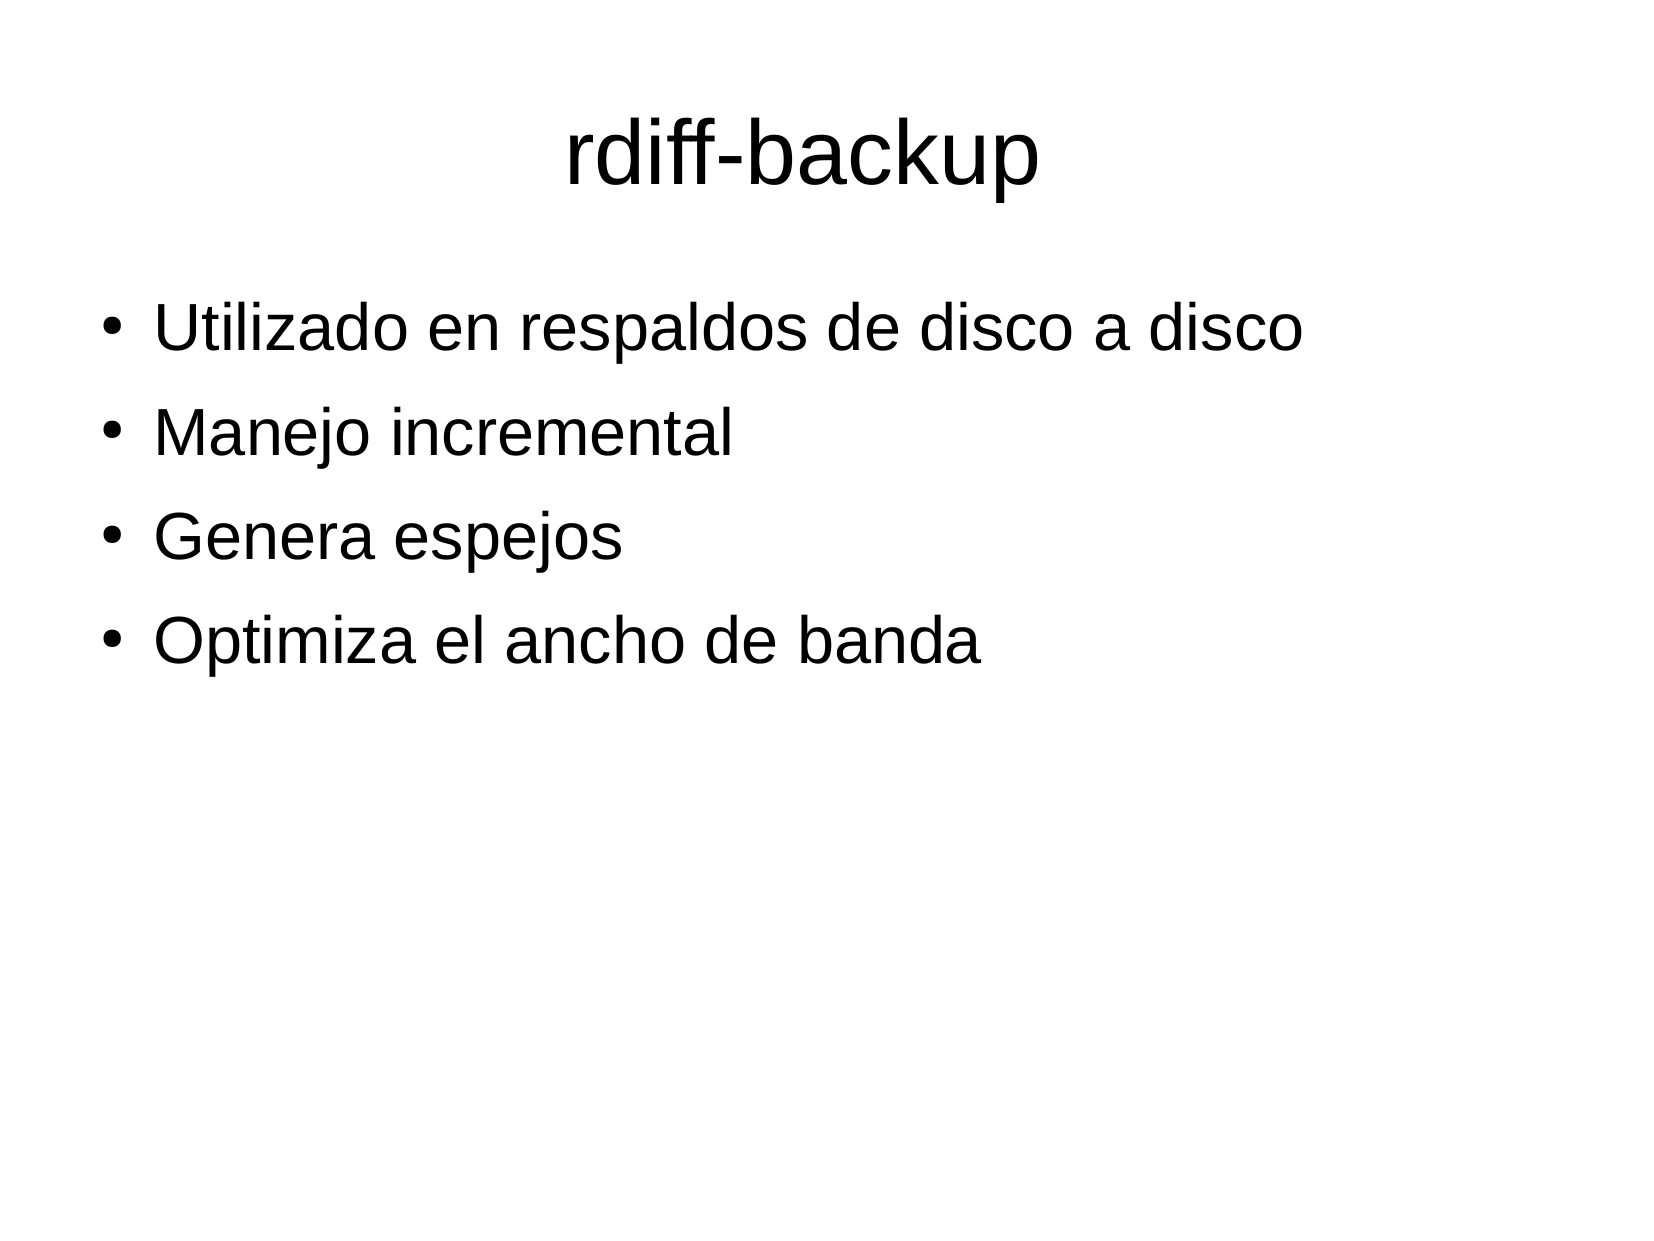

# rdiff-backup
Utilizado en respaldos de disco a disco
Manejo incremental
Genera espejos
Optimiza el ancho de banda